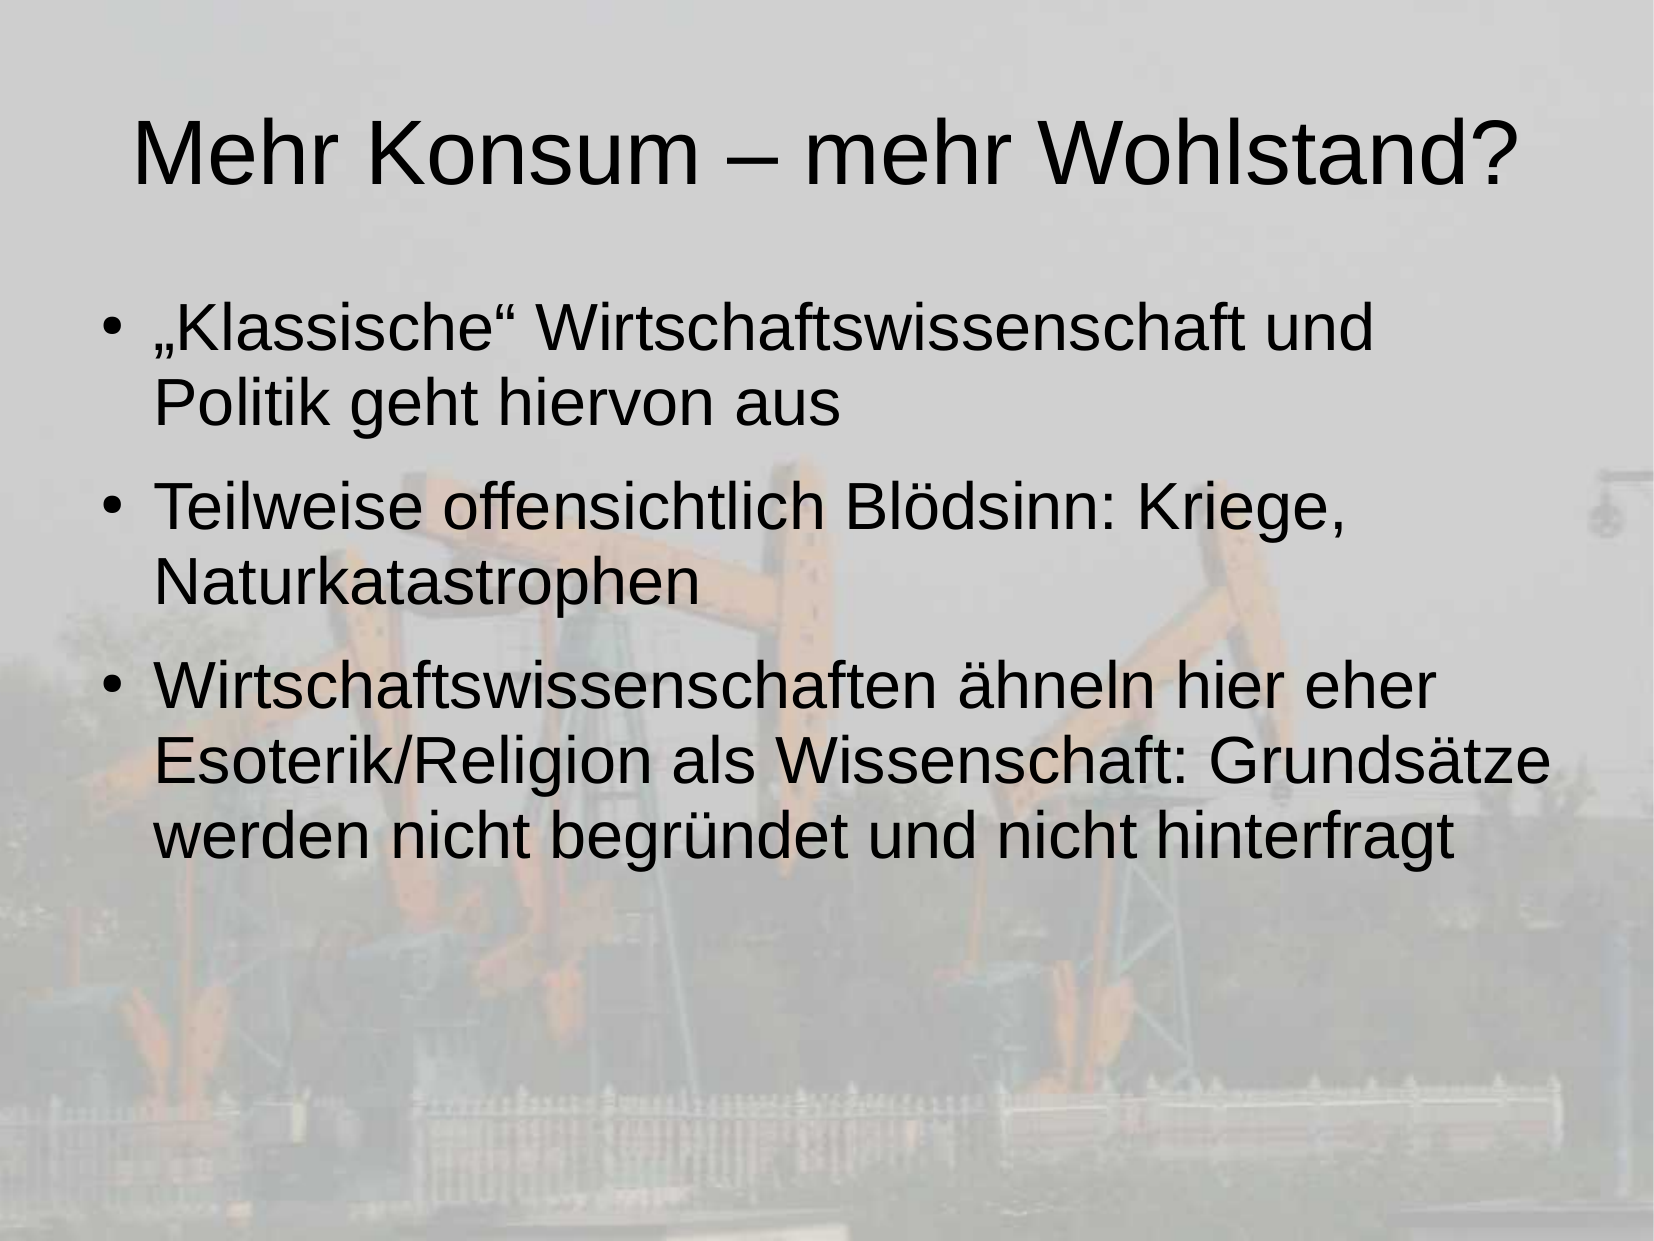

# Mehr Konsum – mehr Wohlstand?
„Klassische“ Wirtschaftswissenschaft und Politik geht hiervon aus
Teilweise offensichtlich Blödsinn: Kriege, Naturkatastrophen
Wirtschaftswissenschaften ähneln hier eher Esoterik/Religion als Wissenschaft: Grundsätze werden nicht begründet und nicht hinterfragt